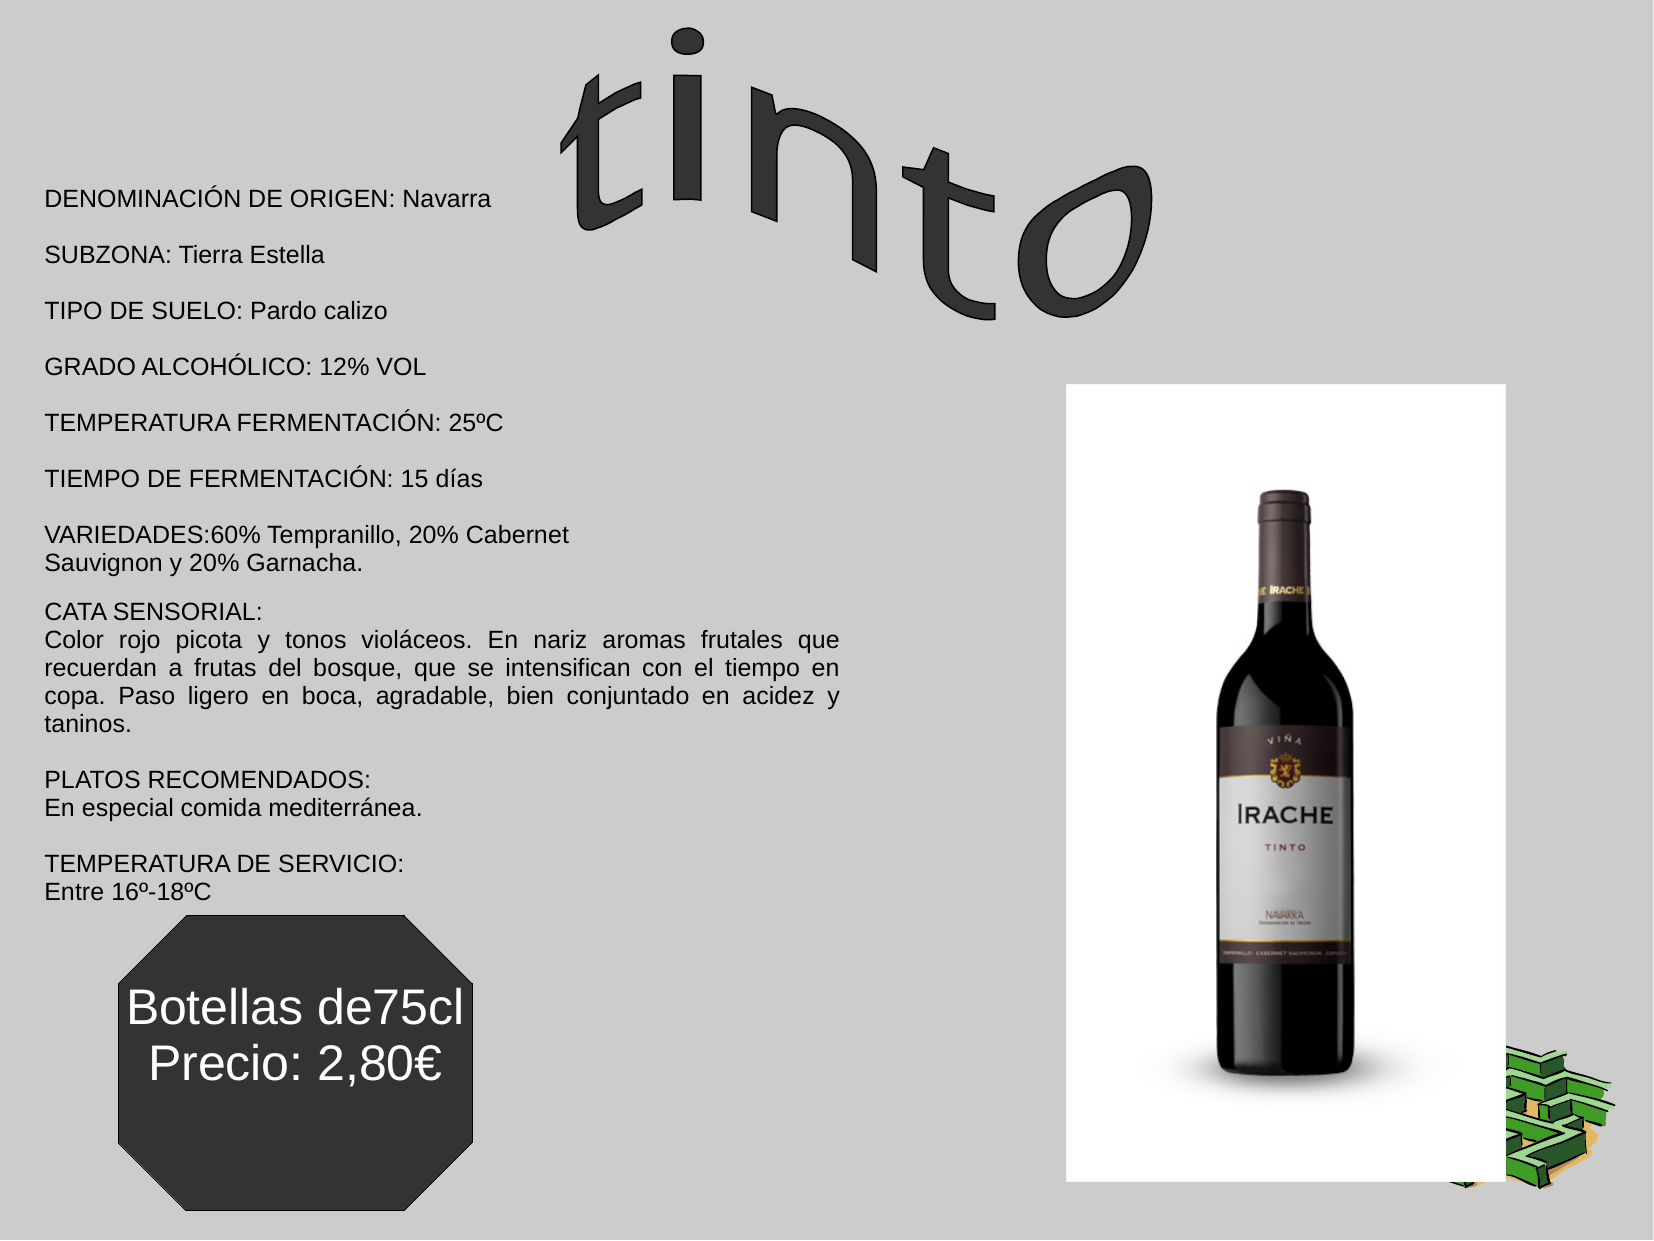

tinto
DENOMINACIÓN DE ORIGEN: Navarra
SUBZONA: Tierra Estella
TIPO DE SUELO: Pardo calizo
GRADO ALCOHÓLICO: 12% VOL
TEMPERATURA FERMENTACIÓN: 25ºC
TIEMPO DE FERMENTACIÓN: 15 días
VARIEDADES:60% Tempranillo, 20% Cabernet Sauvignon y 20% Garnacha.
CATA SENSORIAL:
Color rojo picota y tonos violáceos. En nariz aromas frutales que recuerdan a frutas del bosque, que se intensifican con el tiempo en copa. Paso ligero en boca, agradable, bien conjuntado en acidez y taninos.
PLATOS RECOMENDADOS:
En especial comida mediterránea.
TEMPERATURA DE SERVICIO:
Entre 16º-18ºC
Botellas de75cl
Precio: 2,80€